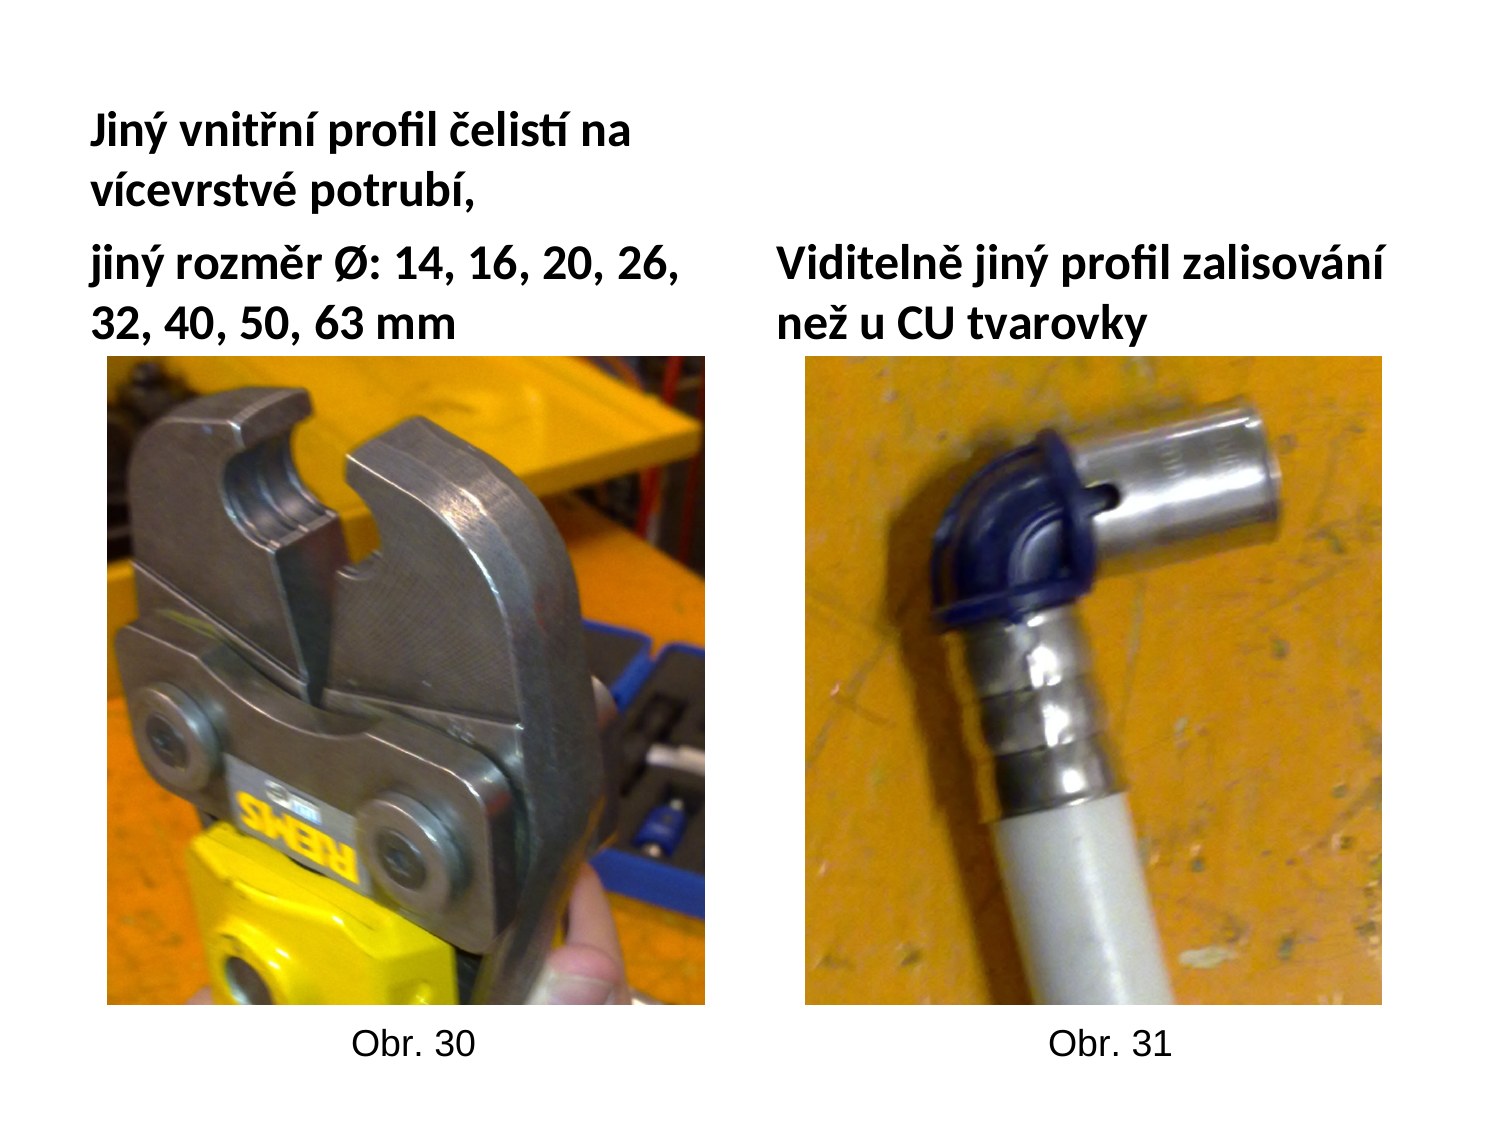

#
Jiný vnitřní profil čelistí na vícevrstvé potrubí,
jiný rozměr Ø: 14, 16, 20, 26, 32, 40, 50, 63 mm
Viditelně jiný profil zalisování než u CU tvarovky
Obr. 30
Obr. 31